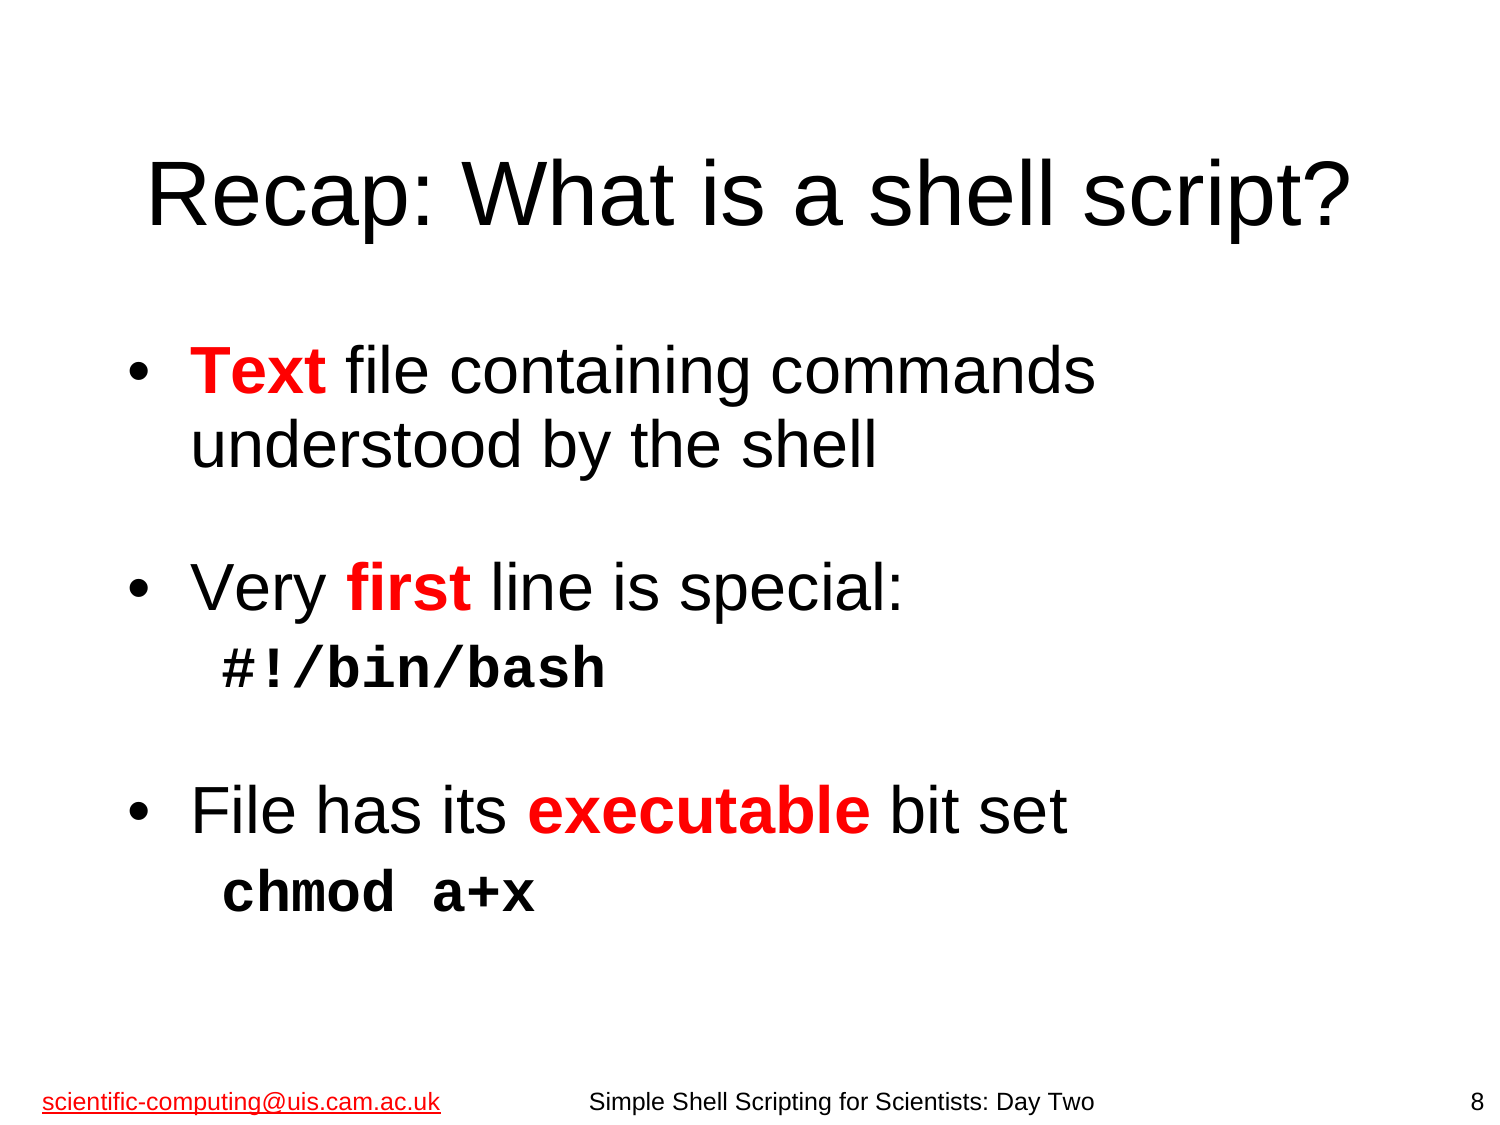

# Recap: What is a shell script?
Text file containing commands understood by the shell
Very first line is special:
#!/bin/bash
File has its executable bit set
chmod a+x
escience-support@ucs.cam.ac.uk	Simple Shell Scripting for Scientists: Day Two
8